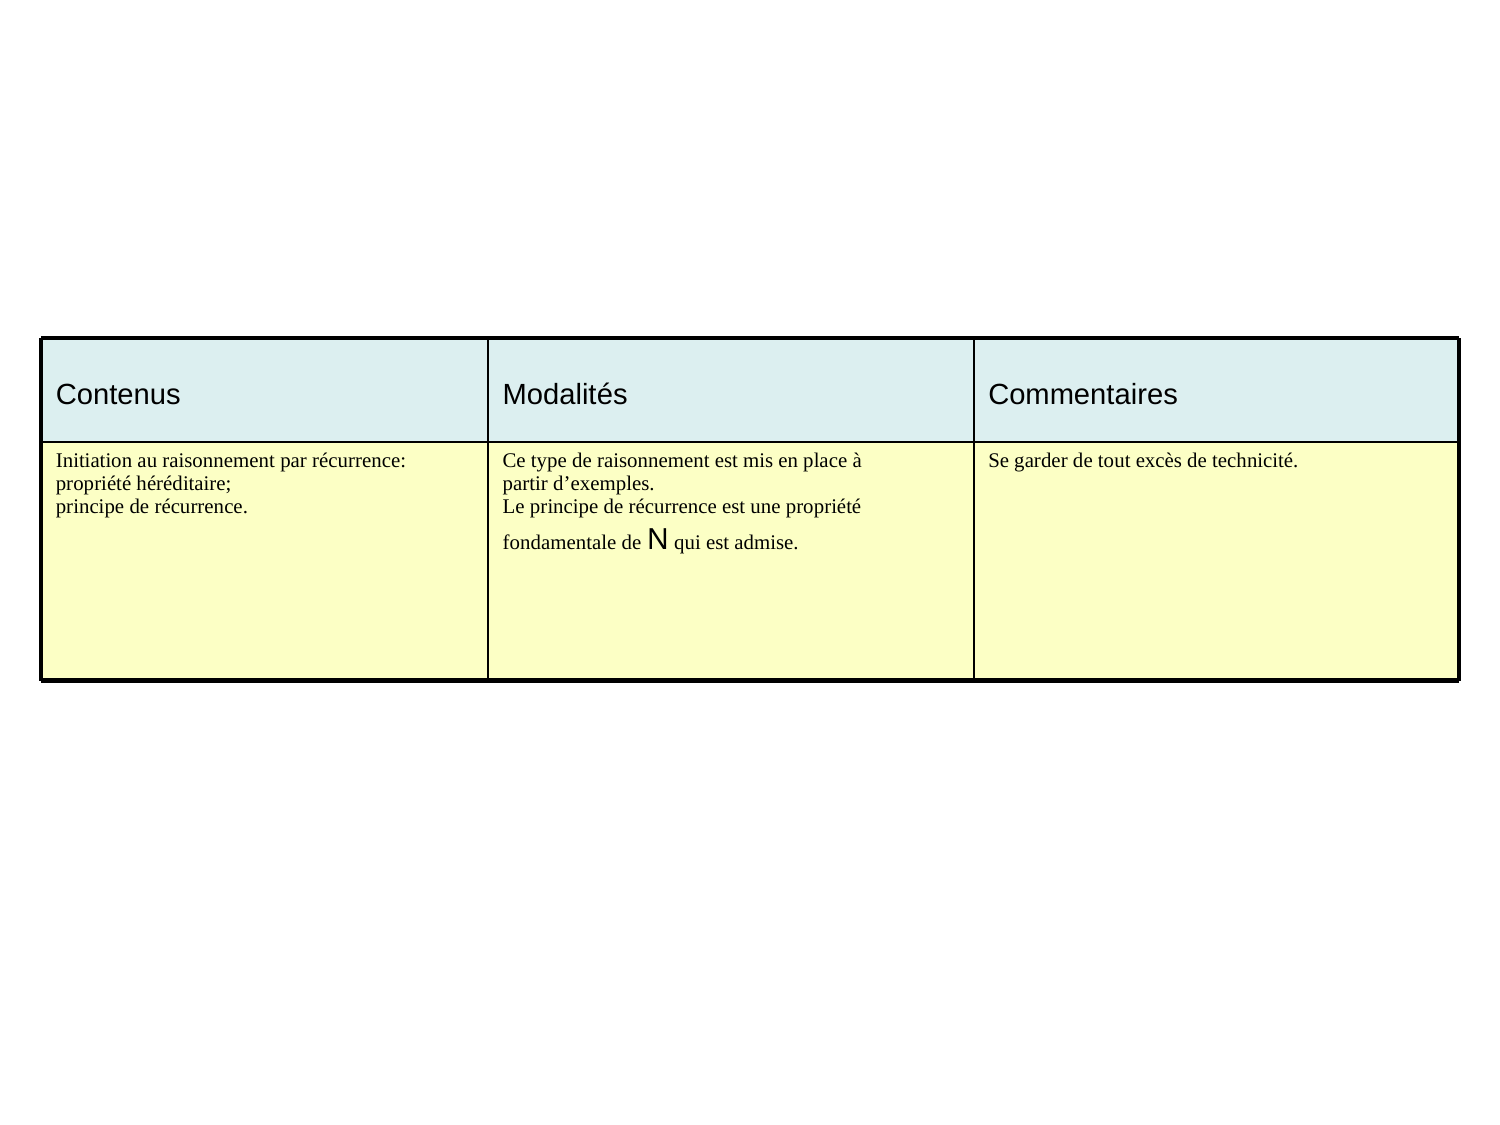

Contenus
Modalités
Commentaires
Initiation au raisonnement par récurrence:
propriété héréditaire;
principe de récurrence.
Ce type de raisonnement est mis en place à
partir d’exemples.
Le principe de récurrence est une propriété fondamentale de N qui est admise.
Se garder de tout excès de technicité.